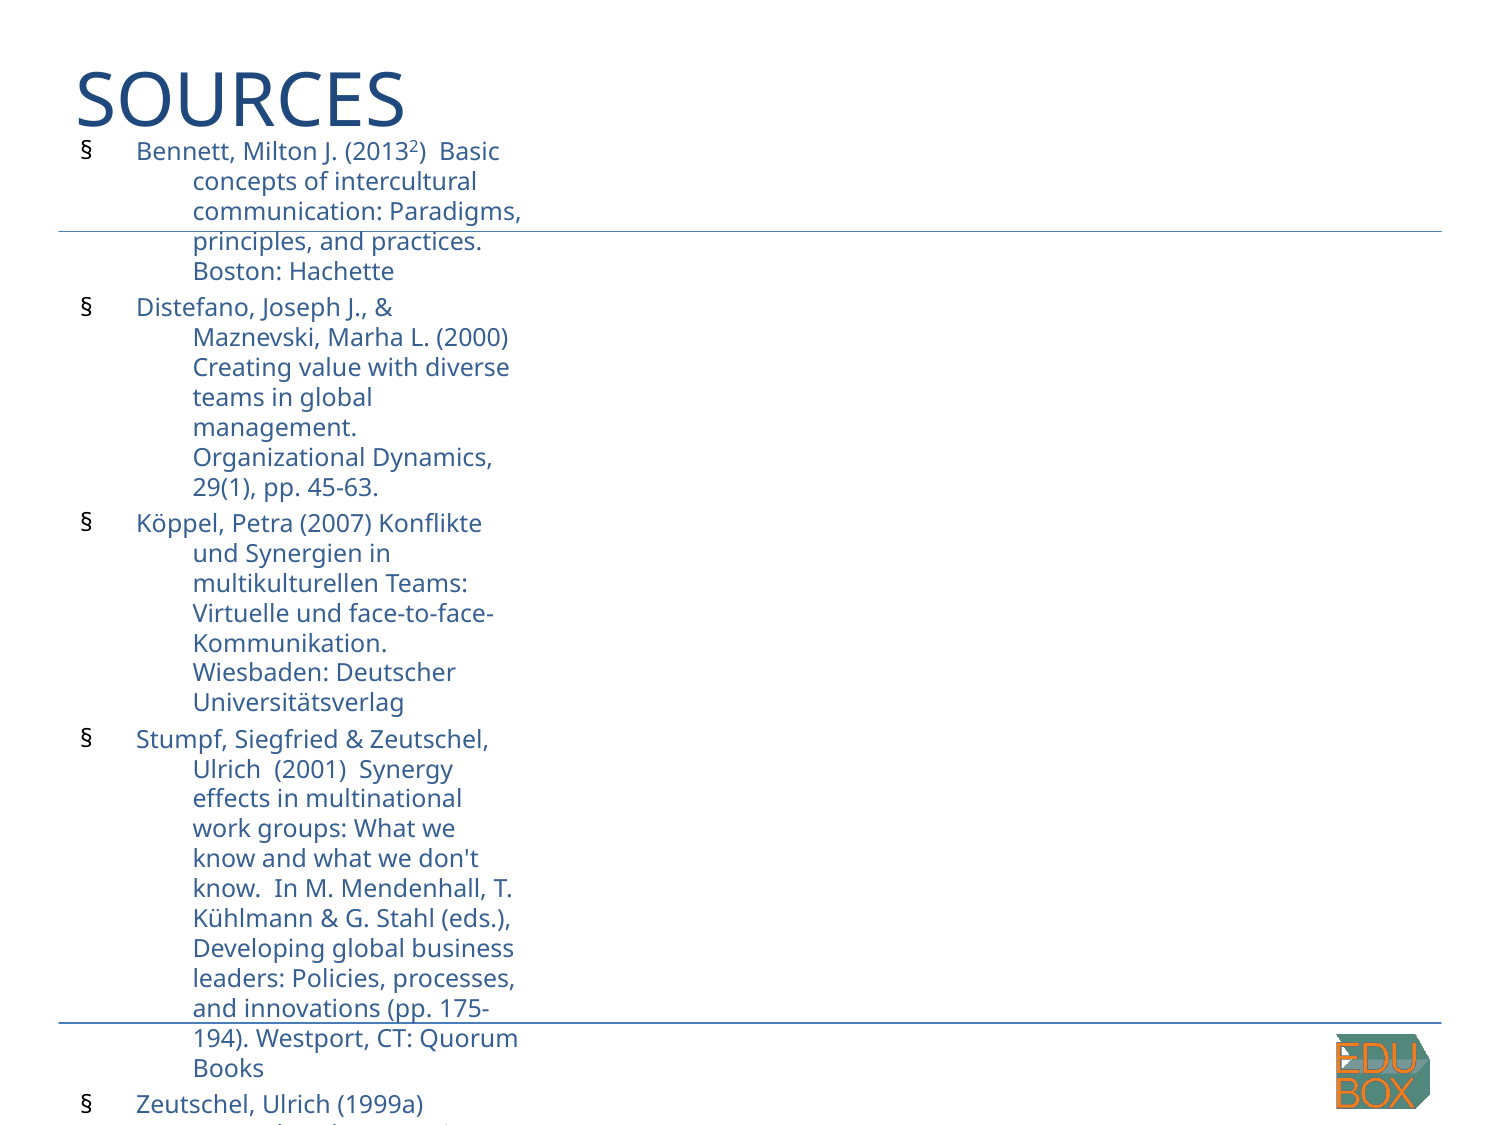

SOURCES
# Bennett, Milton J. (20132) Basic concepts of intercultural communication: Paradigms, principles, and practices. Boston: Hachette
Distefano, Joseph J., & Maznevski, Marha L. (2000) Creating value with diverse teams in global management. Organizational Dynamics, 29(1), pp. 45-63.
Köppel, Petra (2007) Konflikte und Synergien in multikulturellen Teams: Virtuelle und face-to-face-Kommunikation. Wiesbaden: Deutscher Universitätsverlag
Stumpf, Siegfried & Zeutschel, Ulrich (2001) Synergy effects in multinational work groups: What we know and what we don't know. In M. Mendenhall, T. Kühlmann & G. Stahl (eds.), Developing global business leaders: Policies, processes, and innovations (pp. 175-194). Westport, CT: Quorum Books
Zeutschel, Ulrich (1999a) Intercultural synergy in professional teams: Views based on practical experience. In K. Knapp, B. Kappel, K. Eubel-Kasper & L. Salo-Lee (eds.), Meeting the Intercultural Challenge (pp. 191-199). Sternenfels: Verlag Wissenschaft & Praxis
Zeutschel, Ulrich (1999b) Interkulturelle Synergie auf dem Weg: Erkenntnisse aus deutsch/ U.S.-amerikanischen Problemlösegruppen. Gruppendynamik, 30(2), pp. 131-149
Zeutschel, Ulrich (2003) Plurikulturelle Arbeitsgruppen. In S. Stumpf & A. Thomas (Hg.), Teamarbeit und Teamentwicklung (pp. 461-476). Göttingen: Hogrefe
Zeutschel, Ulrich & Thomas, Alexander (Juni 2005) Zusammenarbeit in multikulturellen Teams, Teil 1: Grundlagen. In C.H. Antoni, E. Eyer & J. Kutscher (Hg.), Das flexible Unternehmen: Arbeitszeit, Gruppenarbeit, Entgeltsysteme (Chapter 2.18), Düsseldorf: Symposion
Zeutschel, Ulrich (2012) Synergy is not for free! Prozesse und Modelle der interkulturellen Teamentwicklung. In F. Liebetanz, S. Vogler-Lipp & K. Draheim (Ed.), Interkulturelle Schreibteams: Ein Modell zum Training von Schlüsselkompetenzen an der Hochschule - Schreibkompetenz, Teamkompetenz und Interkulturelle Kompetenz. Wiesbaden: VS Verlag, pp.85-101